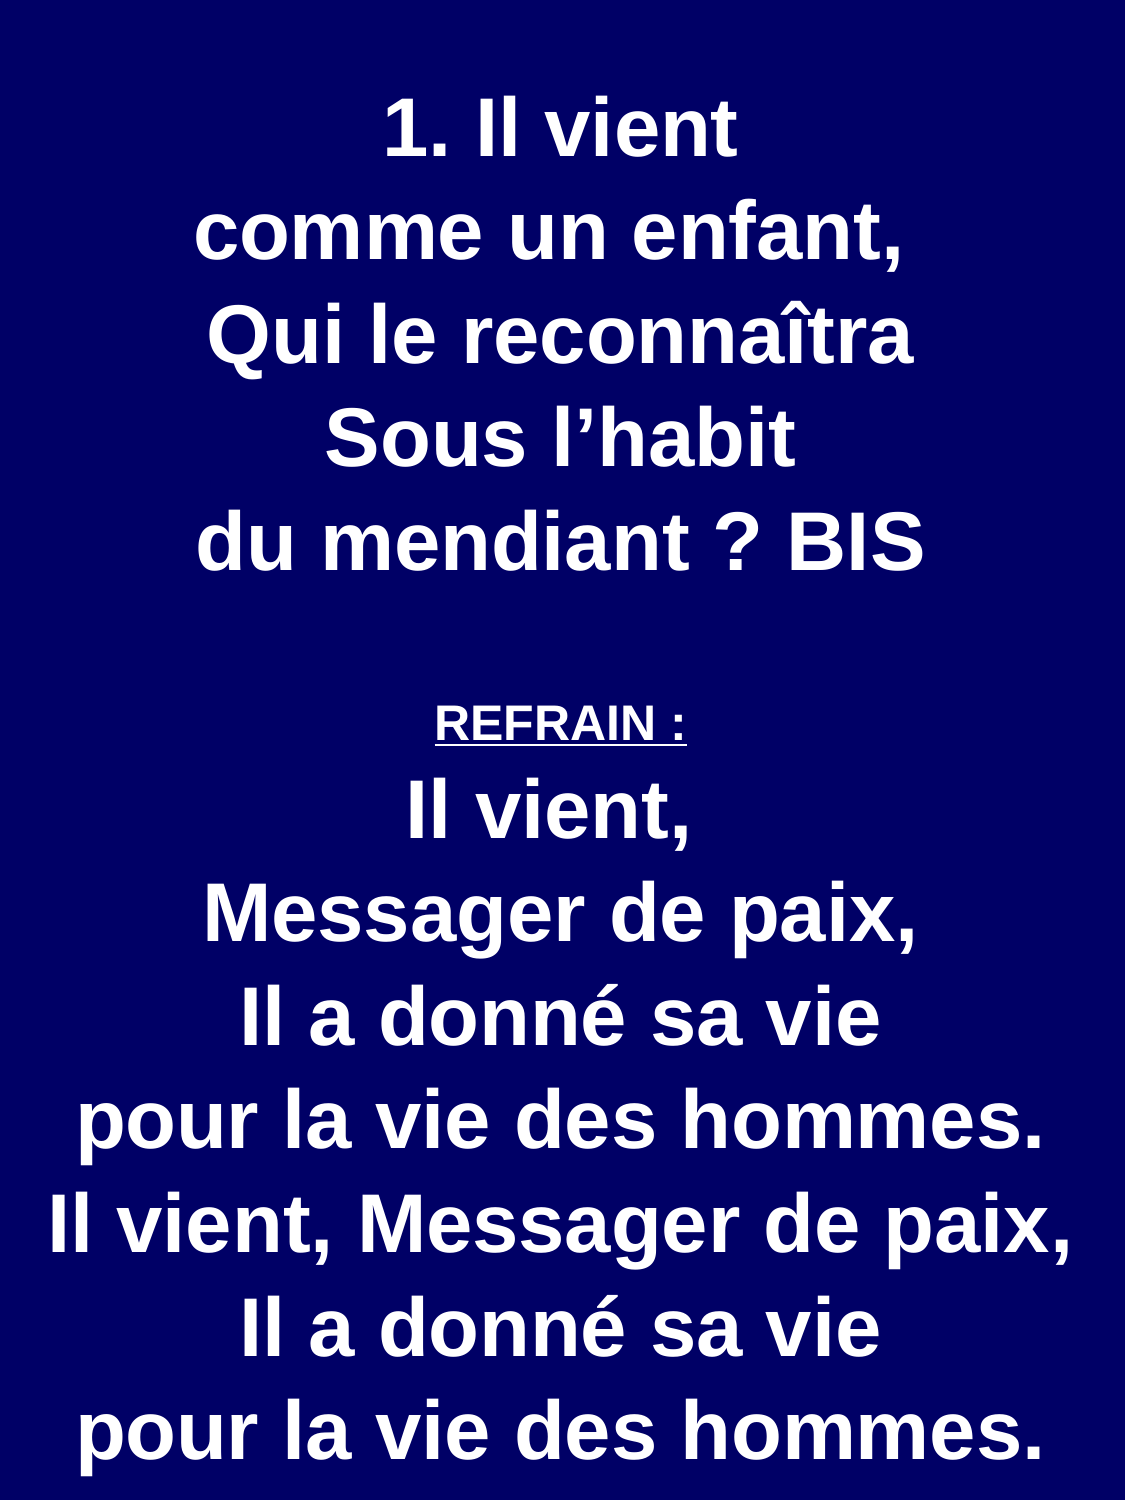

1. Il vient
comme un enfant,
Qui le reconnaîtra
Sous l’habit
du mendiant ? BIS
REFRAIN :
Il vient,
Messager de paix,
Il a donné sa vie
pour la vie des hommes.
Il vient, Messager de paix,
Il a donné sa vie
pour la vie des hommes.